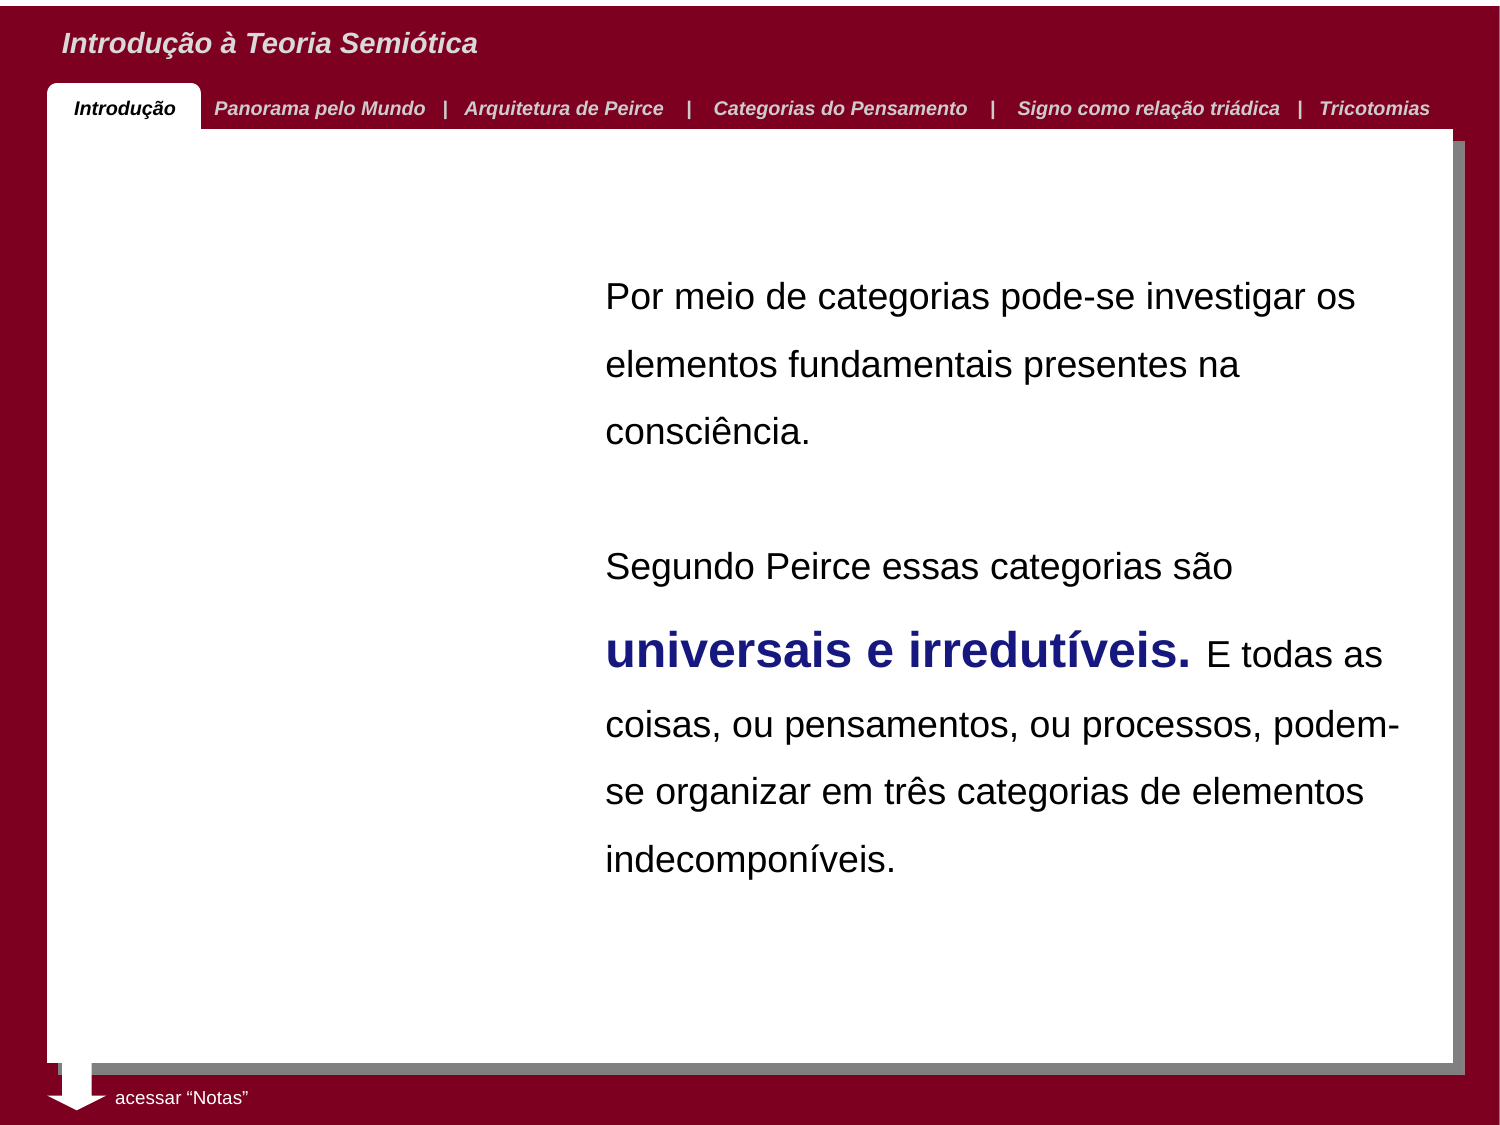

Por meio de categorias pode-se investigar os elementos fundamentais presentes na consciência.
Segundo Peirce essas categorias são universais e irredutíveis. E todas as coisas, ou pensamentos, ou processos, podem-se organizar em três categorias de elementos indecomponíveis.
acessar “Notas”